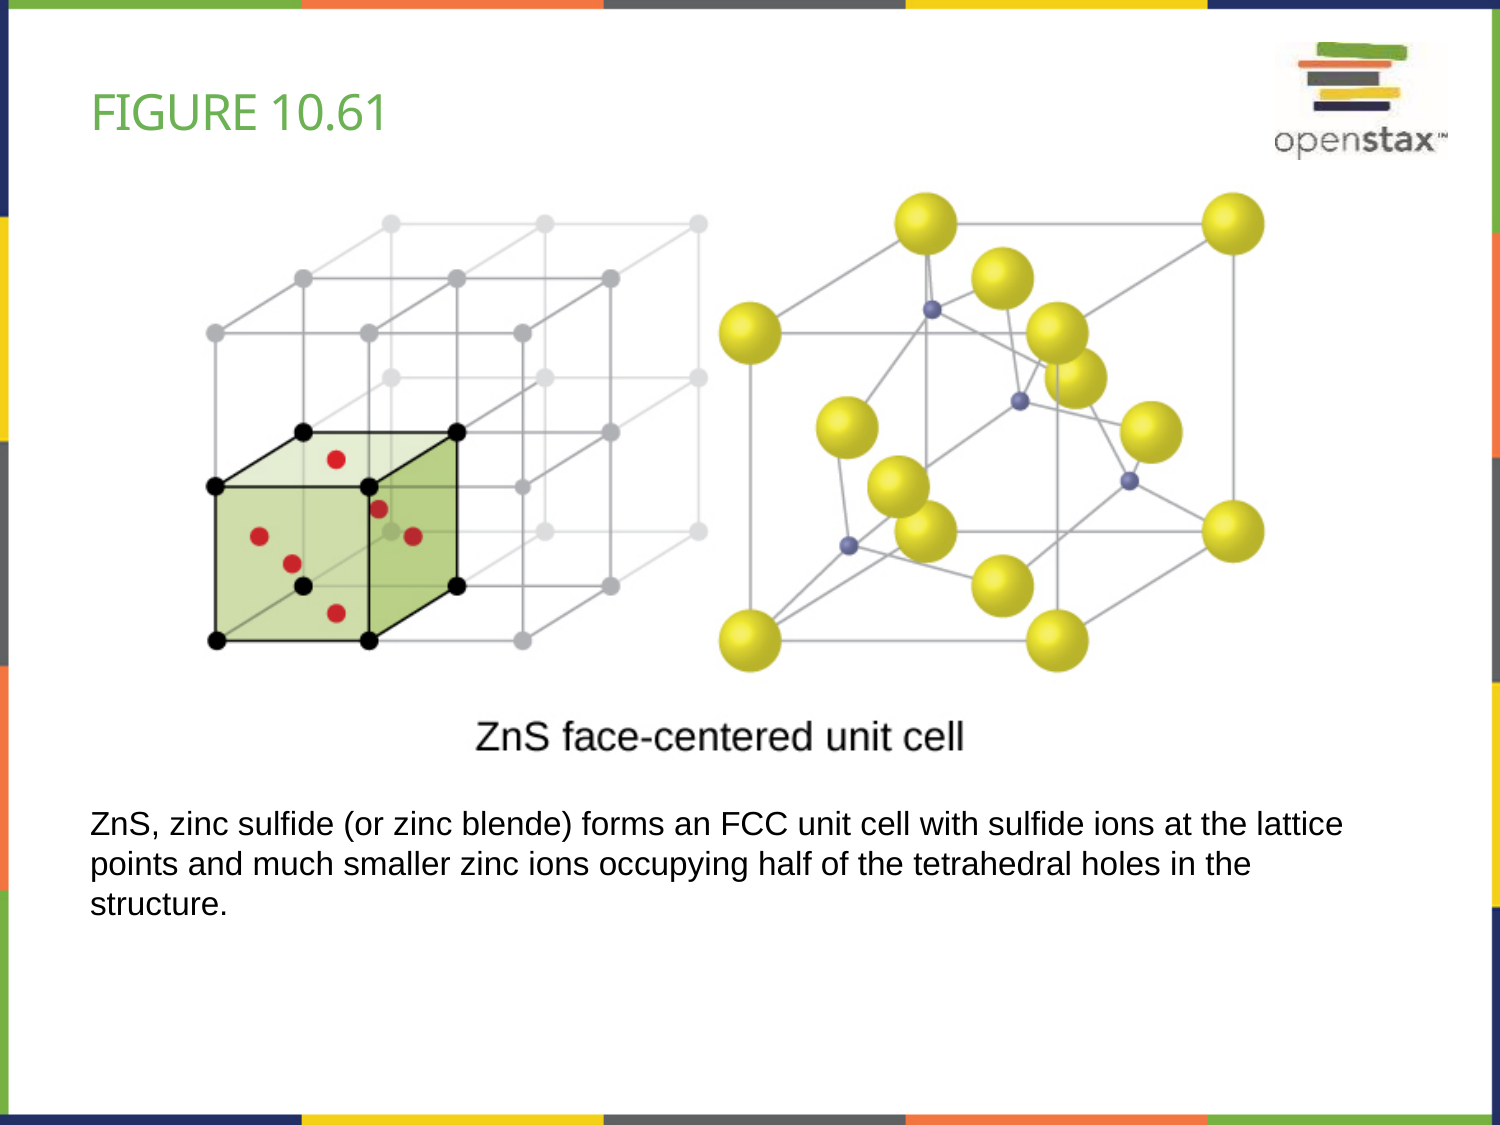

# Figure 10.61
ZnS, zinc sulfide (or zinc blende) forms an FCC unit cell with sulfide ions at the lattice points and much smaller zinc ions occupying half of the tetrahedral holes in the structure.